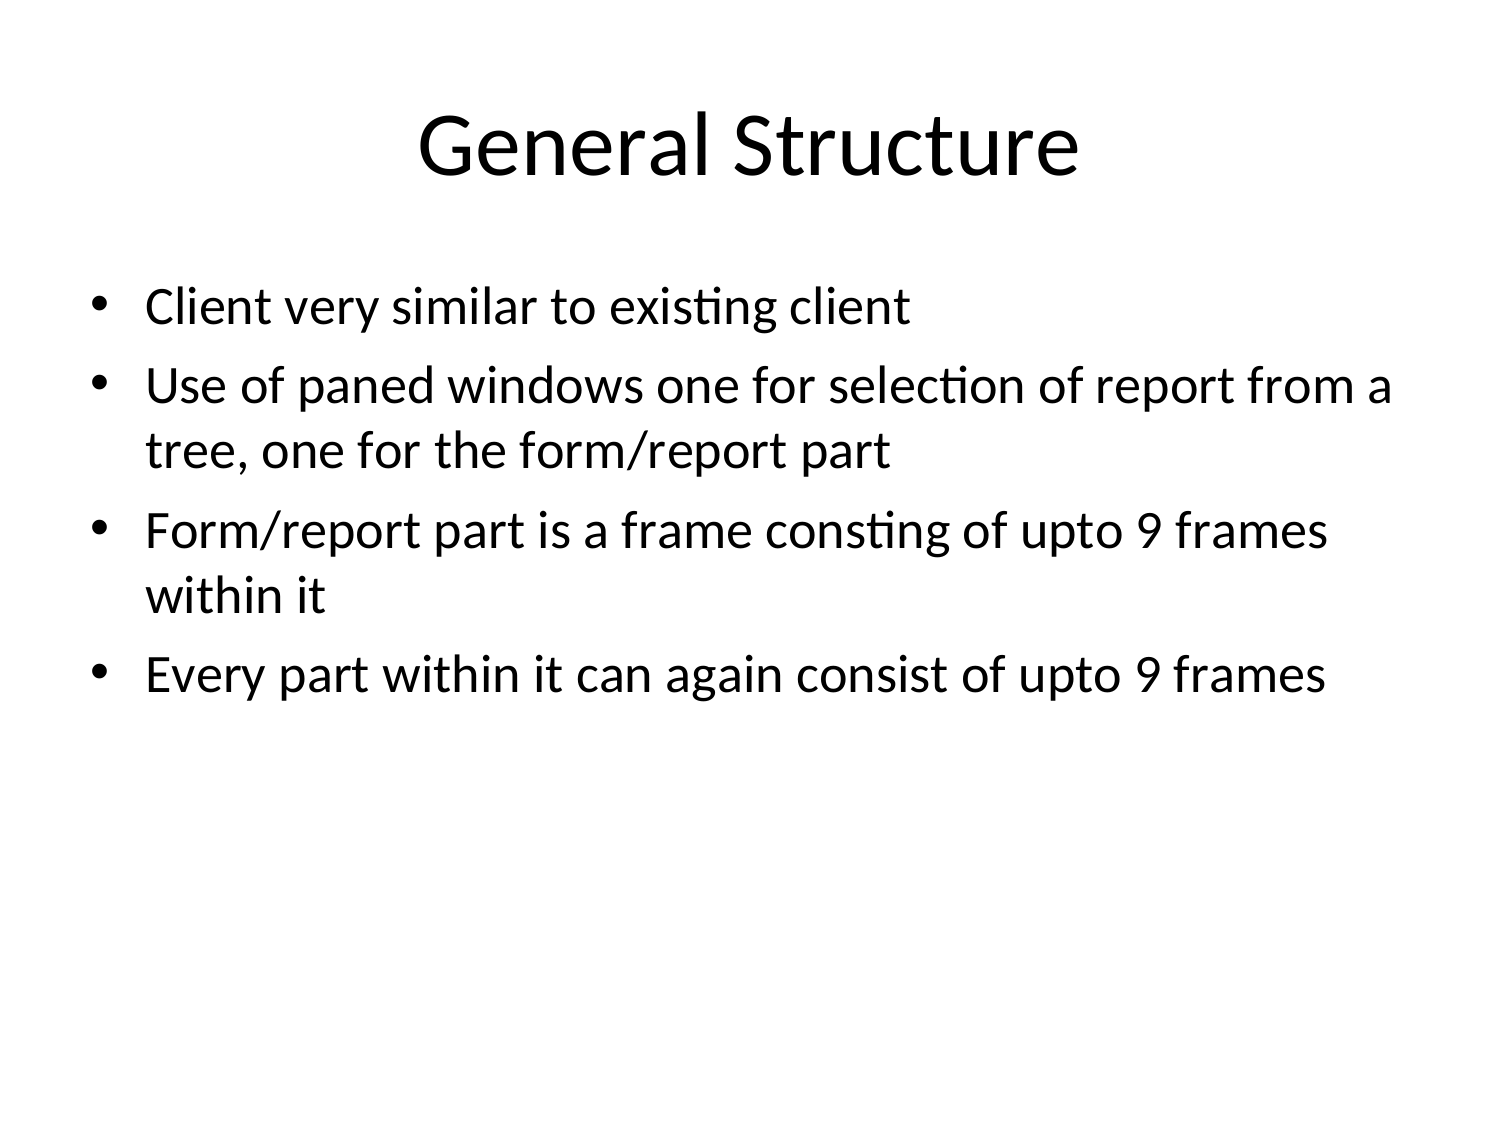

General Structure
Client very similar to existing client
Use of paned windows one for selection of report from a tree, one for the form/report part
Form/report part is a frame consting of upto 9 frames within it
Every part within it can again consist of upto 9 frames